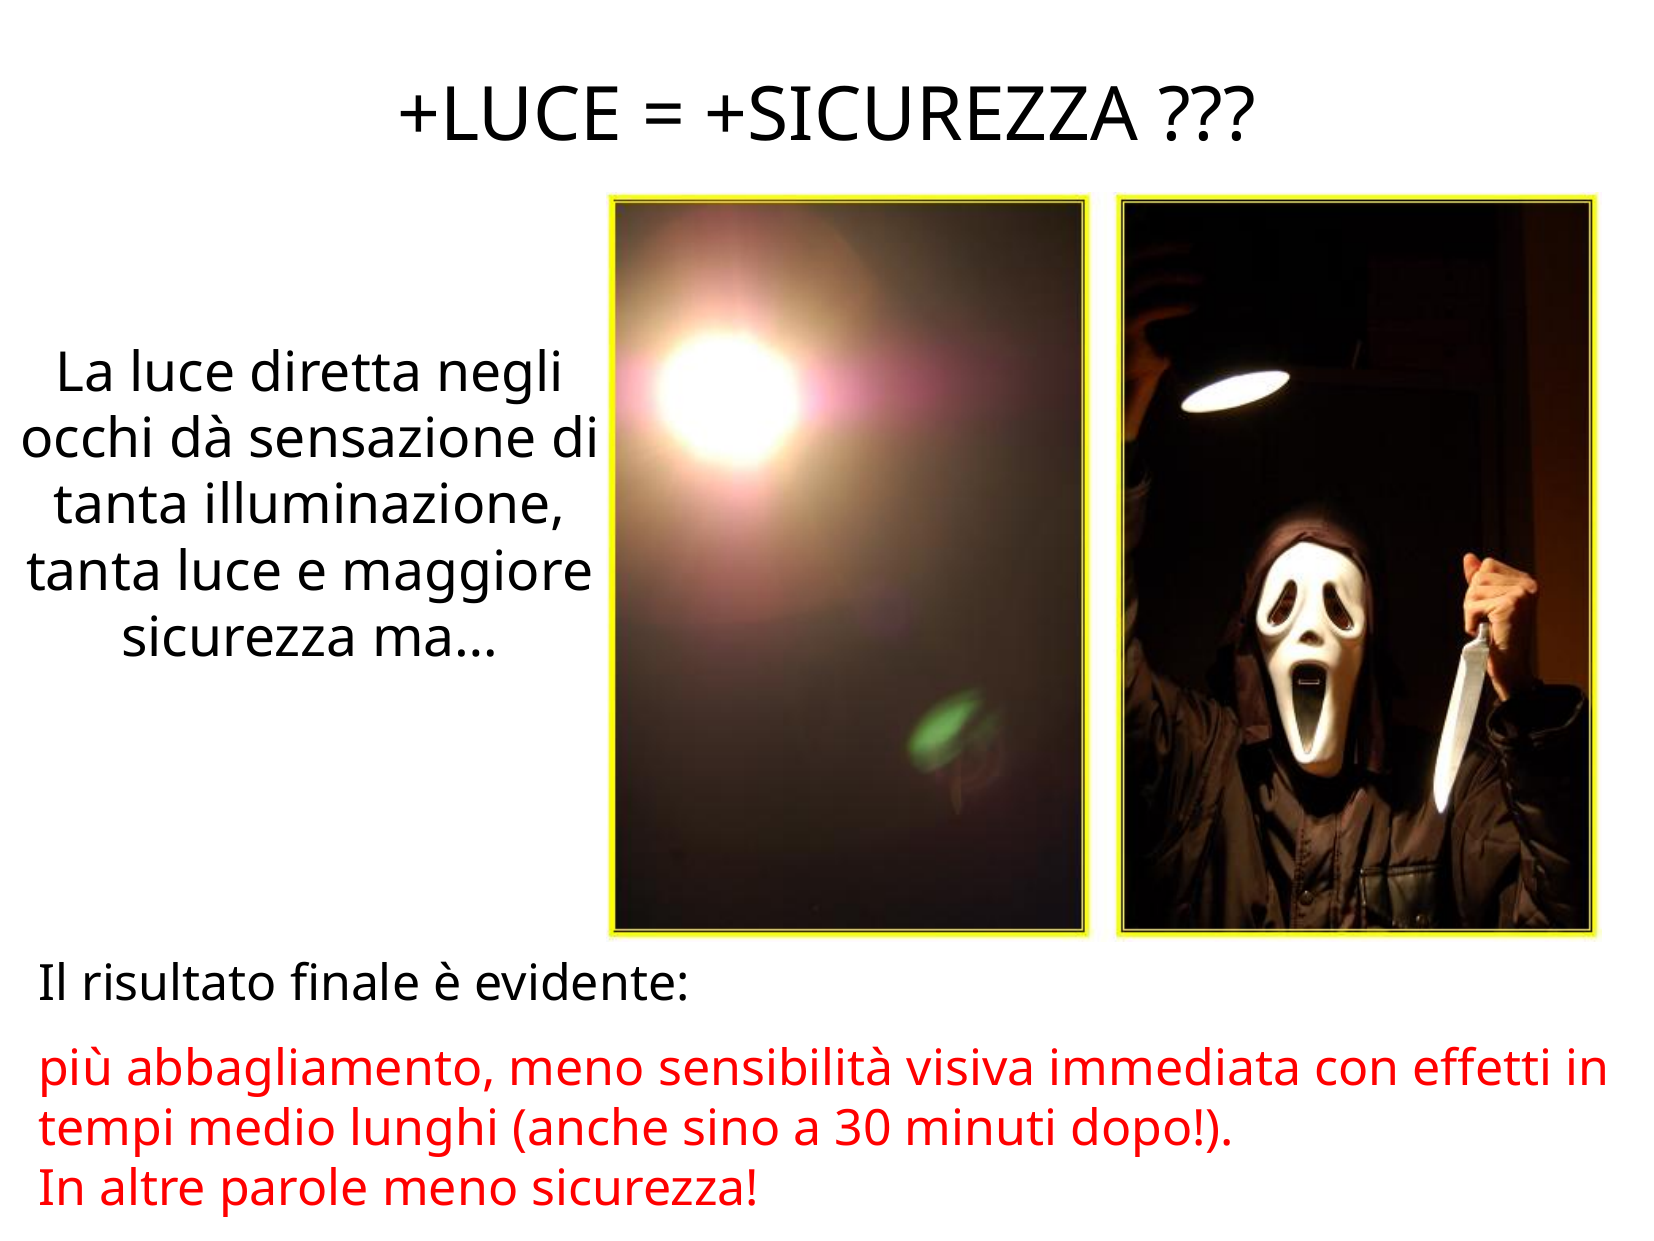

+LUCE = +SICUREZZA ???
La luce diretta negli occhi dà sensazione di tanta illuminazione, tanta luce e maggiore sicurezza ma…
Il risultato finale è evidente:
più abbagliamento, meno sensibilità visiva immediata con effetti in tempi medio lunghi (anche sino a 30 minuti dopo!).
In altre parole meno sicurezza!